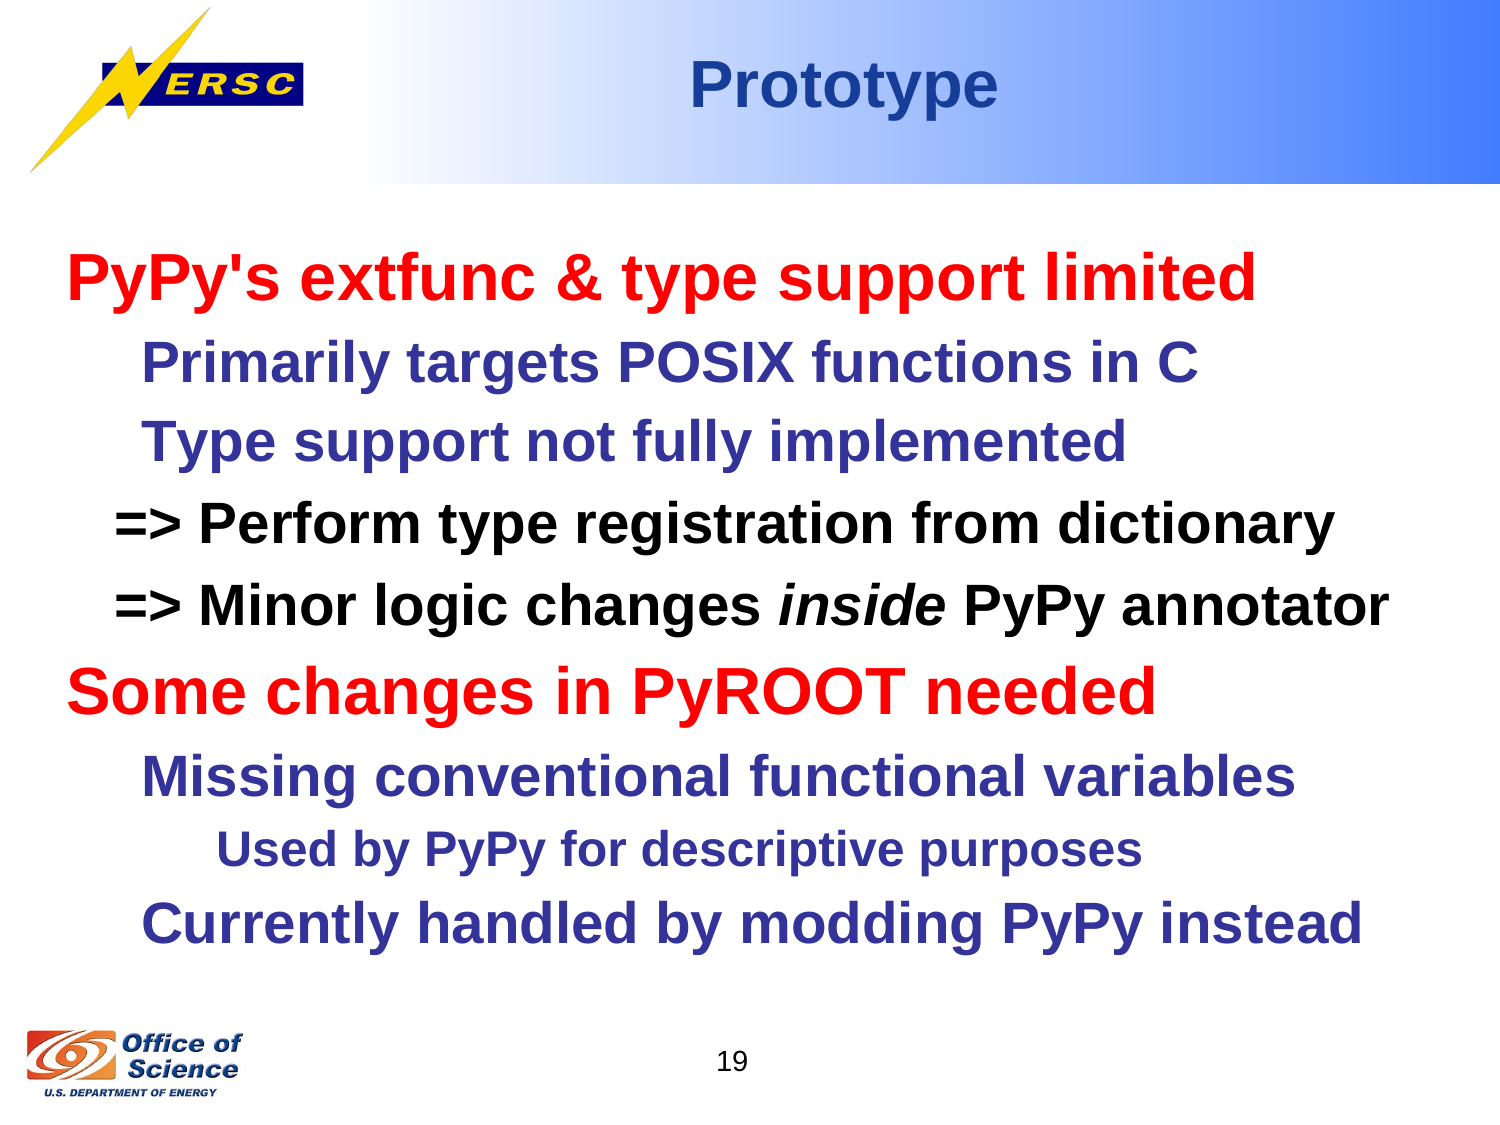

# Prototype
PyPy's extfunc & type support limited
Primarily targets POSIX functions in C
Type support not fully implemented
 => Perform type registration from dictionary
 => Minor logic changes inside PyPy annotator
Some changes in PyROOT needed
Missing conventional functional variables
Used by PyPy for descriptive purposes
Currently handled by modding PyPy instead